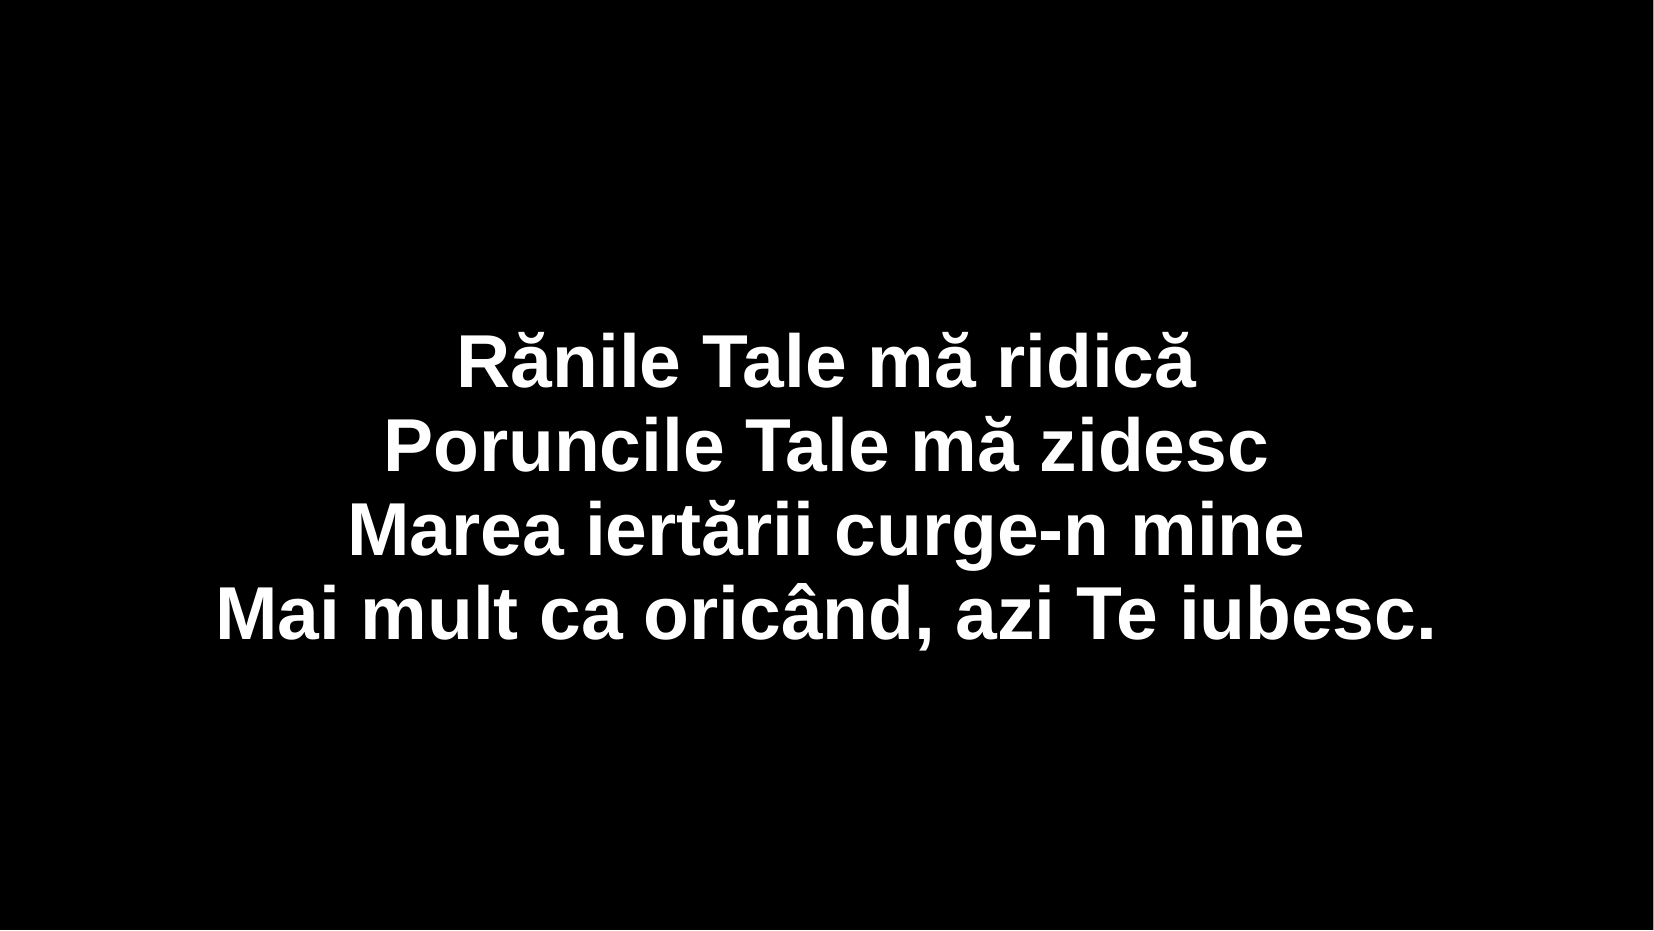

Rănile Tale mă ridică
Poruncile Tale mă zidesc
Marea iertării curge-n mine
Mai mult ca oricând, azi Te iubesc.